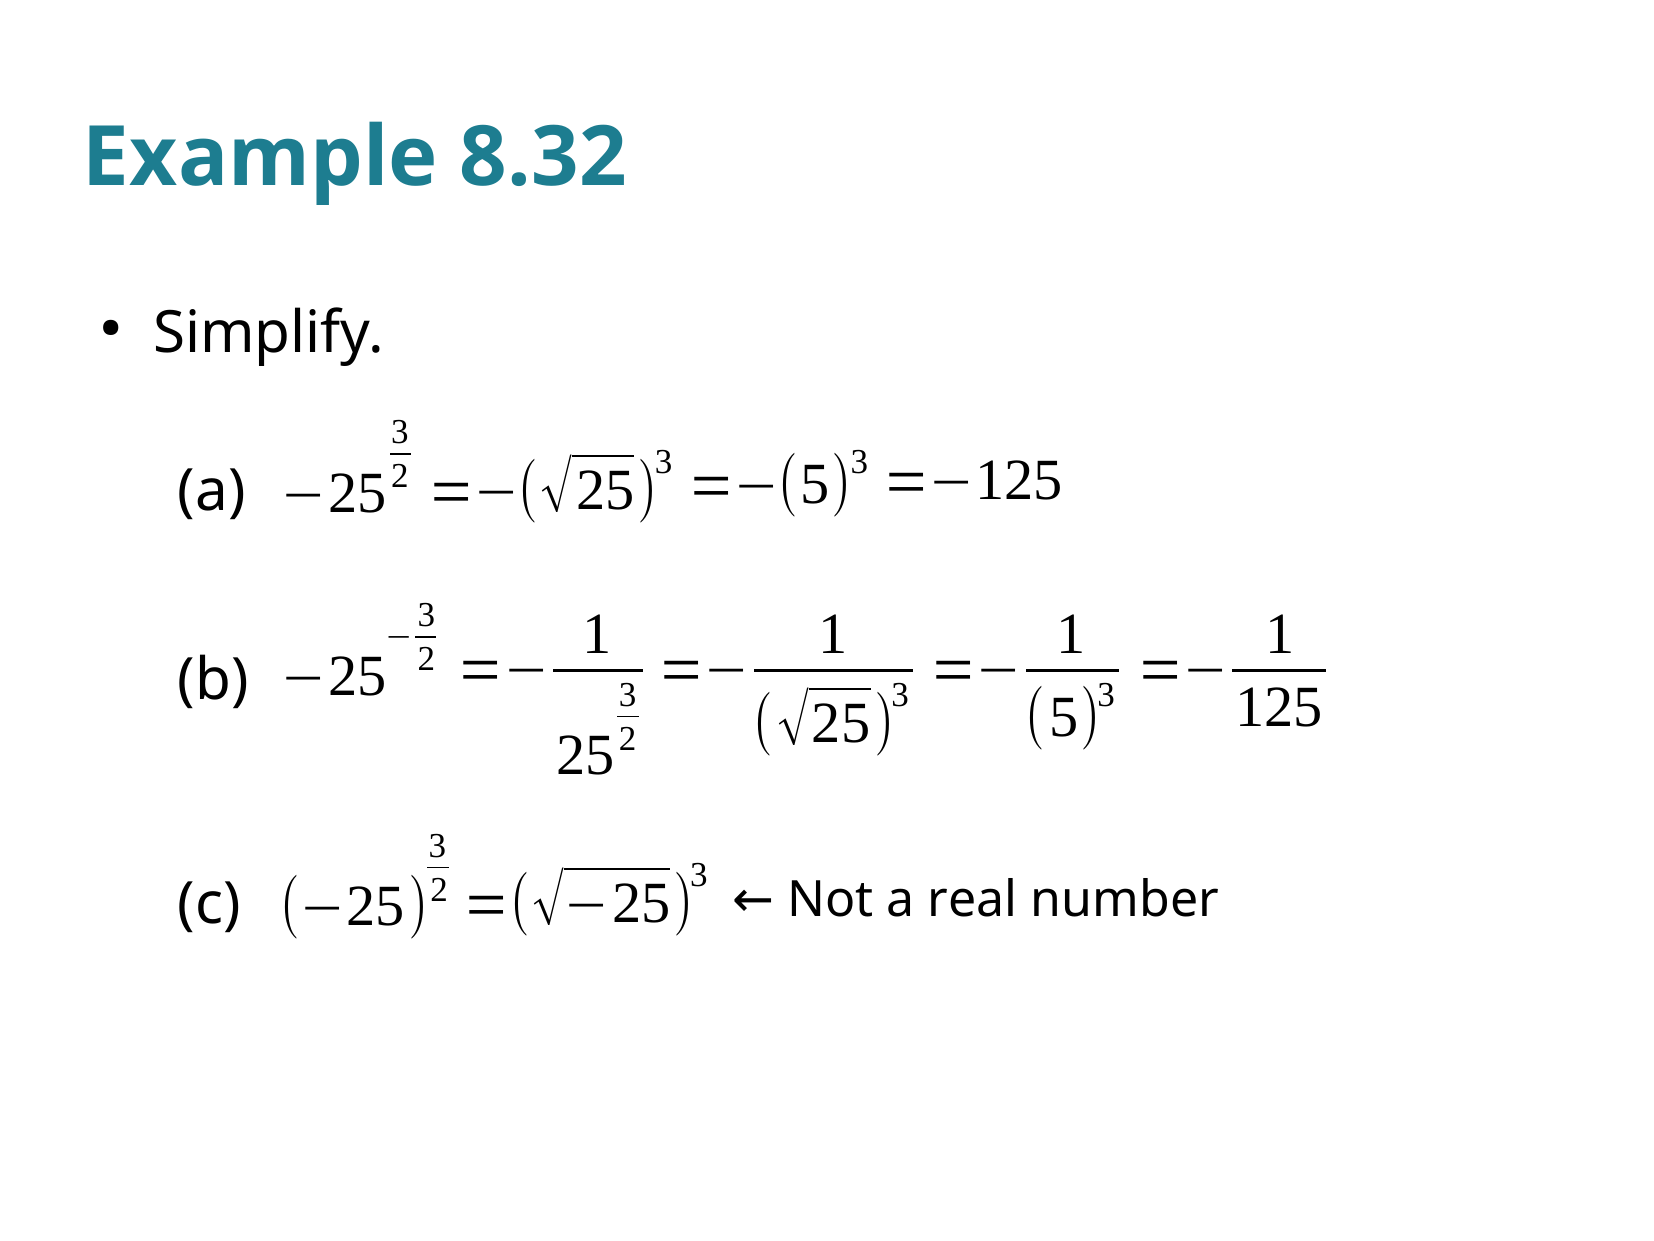

# Example 8.32
Simplify.
(a)
(b)
(c)
← Not a real number